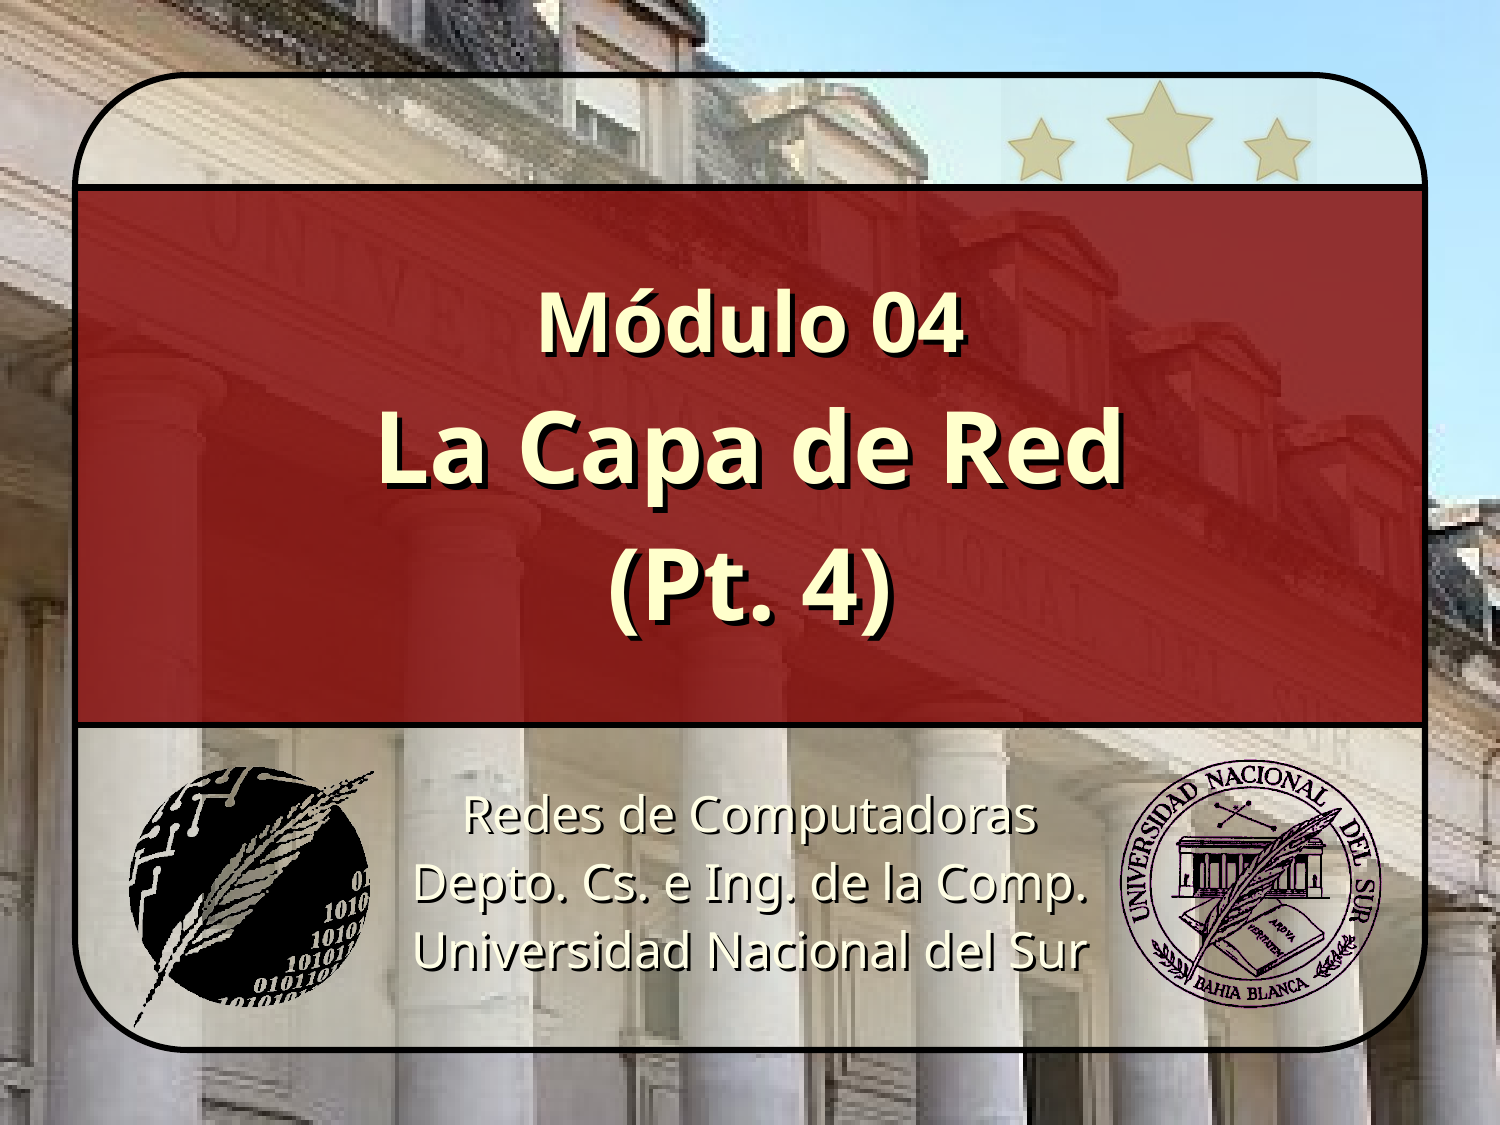

# Módulo 04 La Capa de Red (Pt. 4)